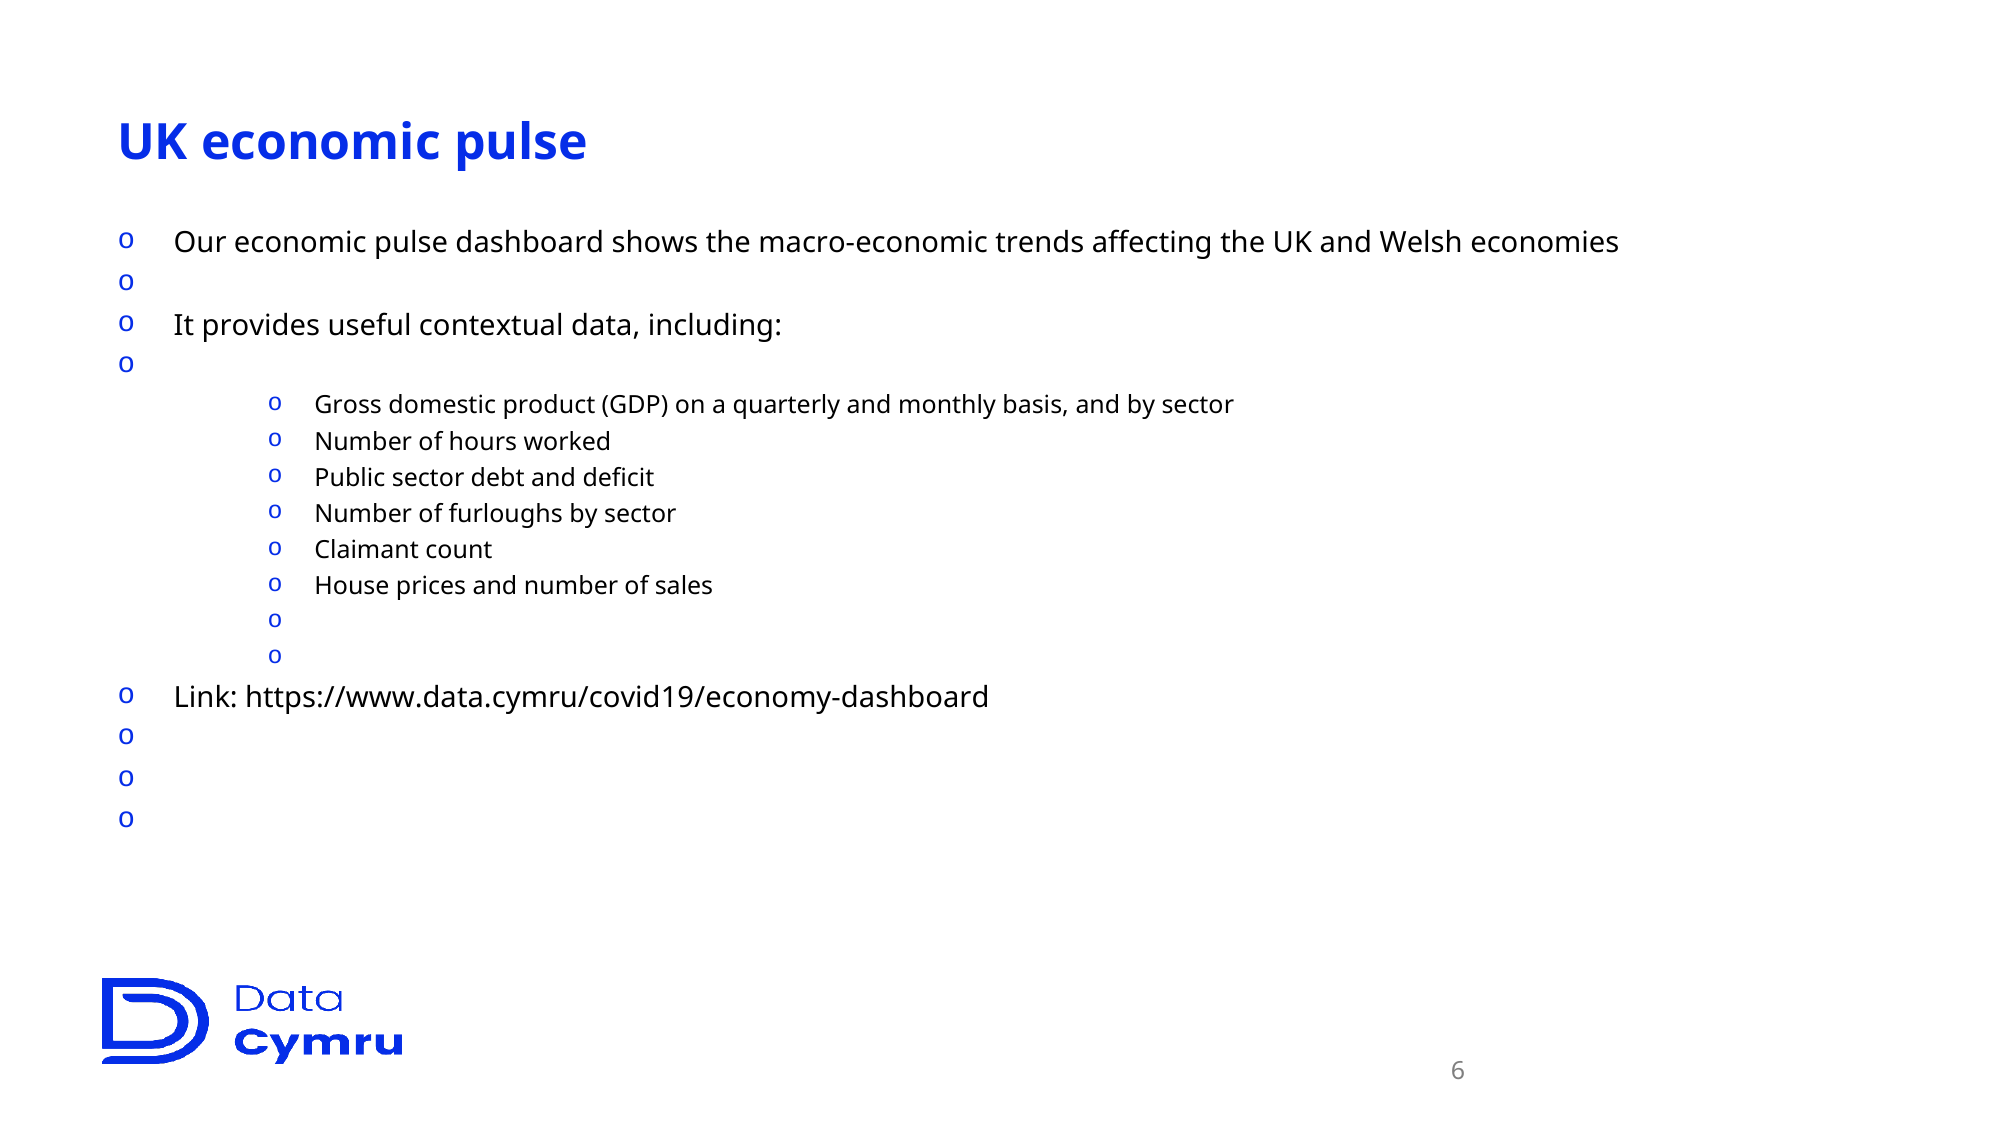

# UK economic pulse
Our economic pulse dashboard shows the macro-economic trends affecting the UK and Welsh economies
It provides useful contextual data, including:
Gross domestic product (GDP) on a quarterly and monthly basis, and by sector
Number of hours worked
Public sector debt and deficit
Number of furloughs by sector
Claimant count
House prices and number of sales
Link: https://www.data.cymru/covid19/economy-dashboard